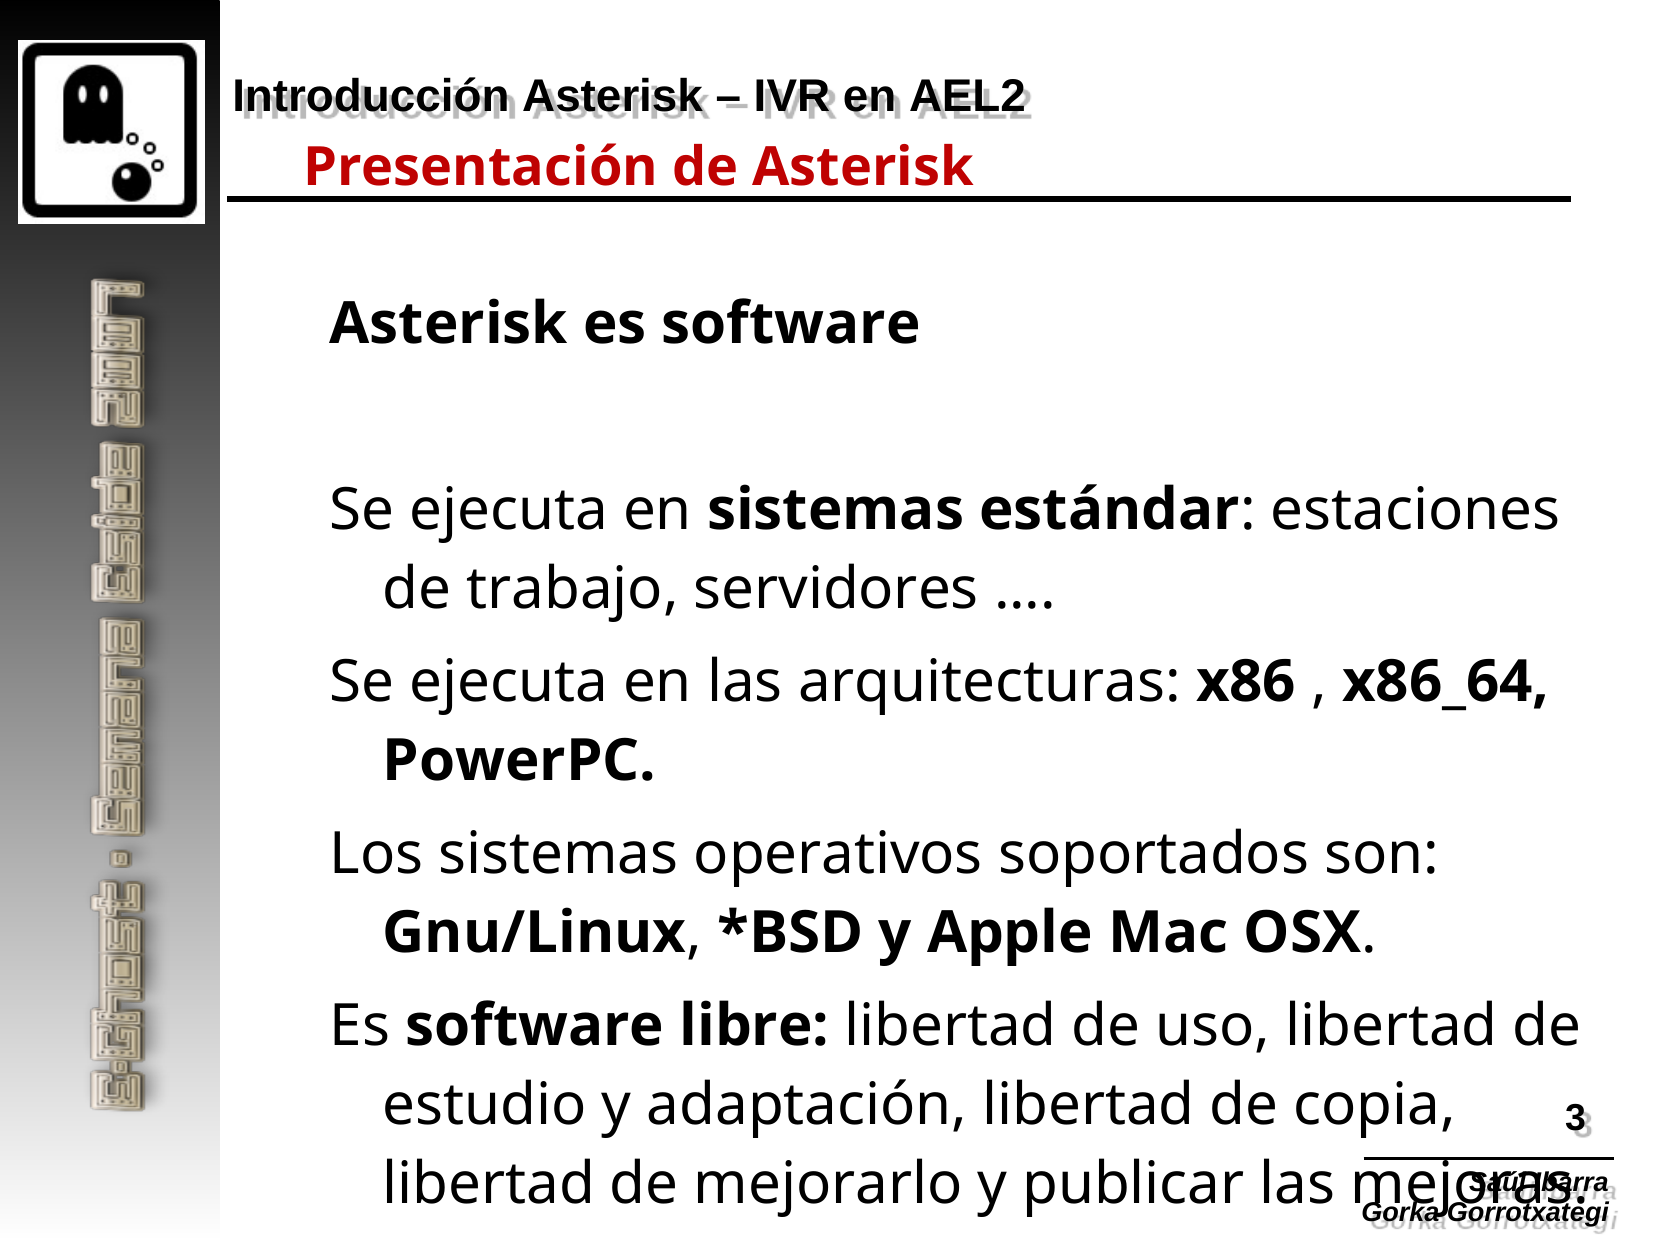

Presentación de Asterisk
# Asterisk es software
Se ejecuta en sistemas estándar: estaciones de trabajo, servidores ....
Se ejecuta en las arquitecturas: x86 , x86_64, PowerPC.
Los sistemas operativos soportados son: Gnu/Linux, *BSD y Apple Mac OSX.
Es software libre: libertad de uso, libertad de estudio y adaptación, libertad de copia, libertad de mejorarlo y publicar las mejoras.